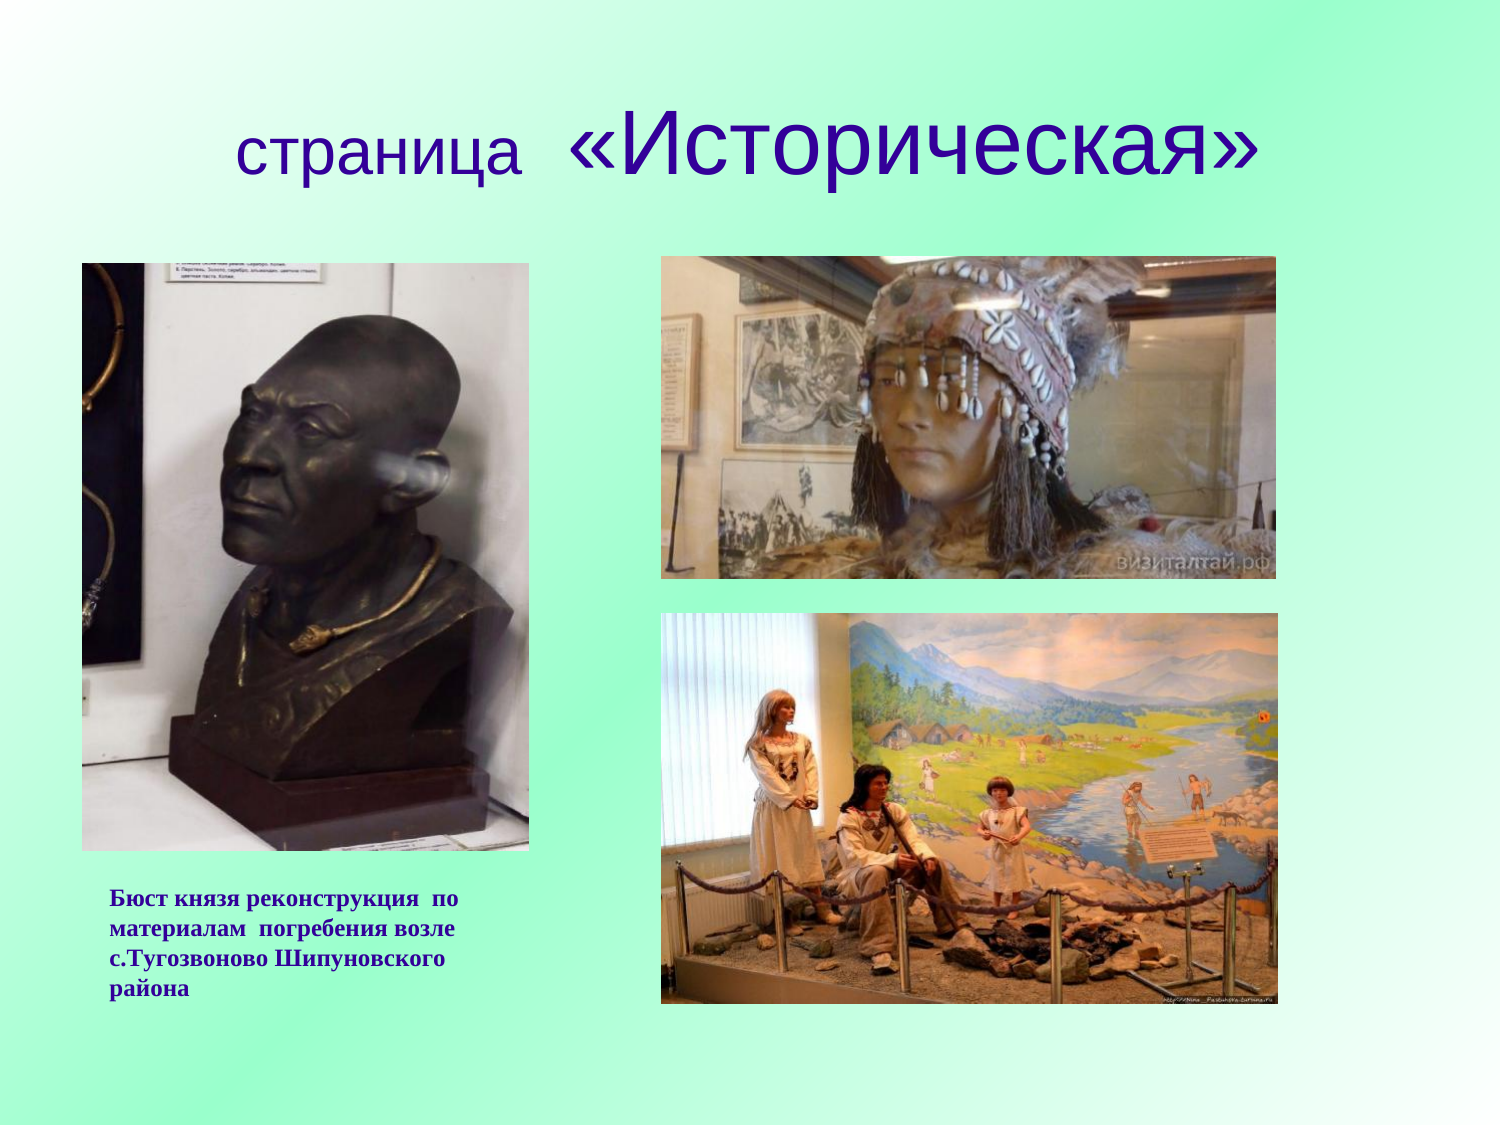

# страница «Историческая»
Бюст князя реконструкция по материалам погребения возле с.Тугозвоново Шипуновского района